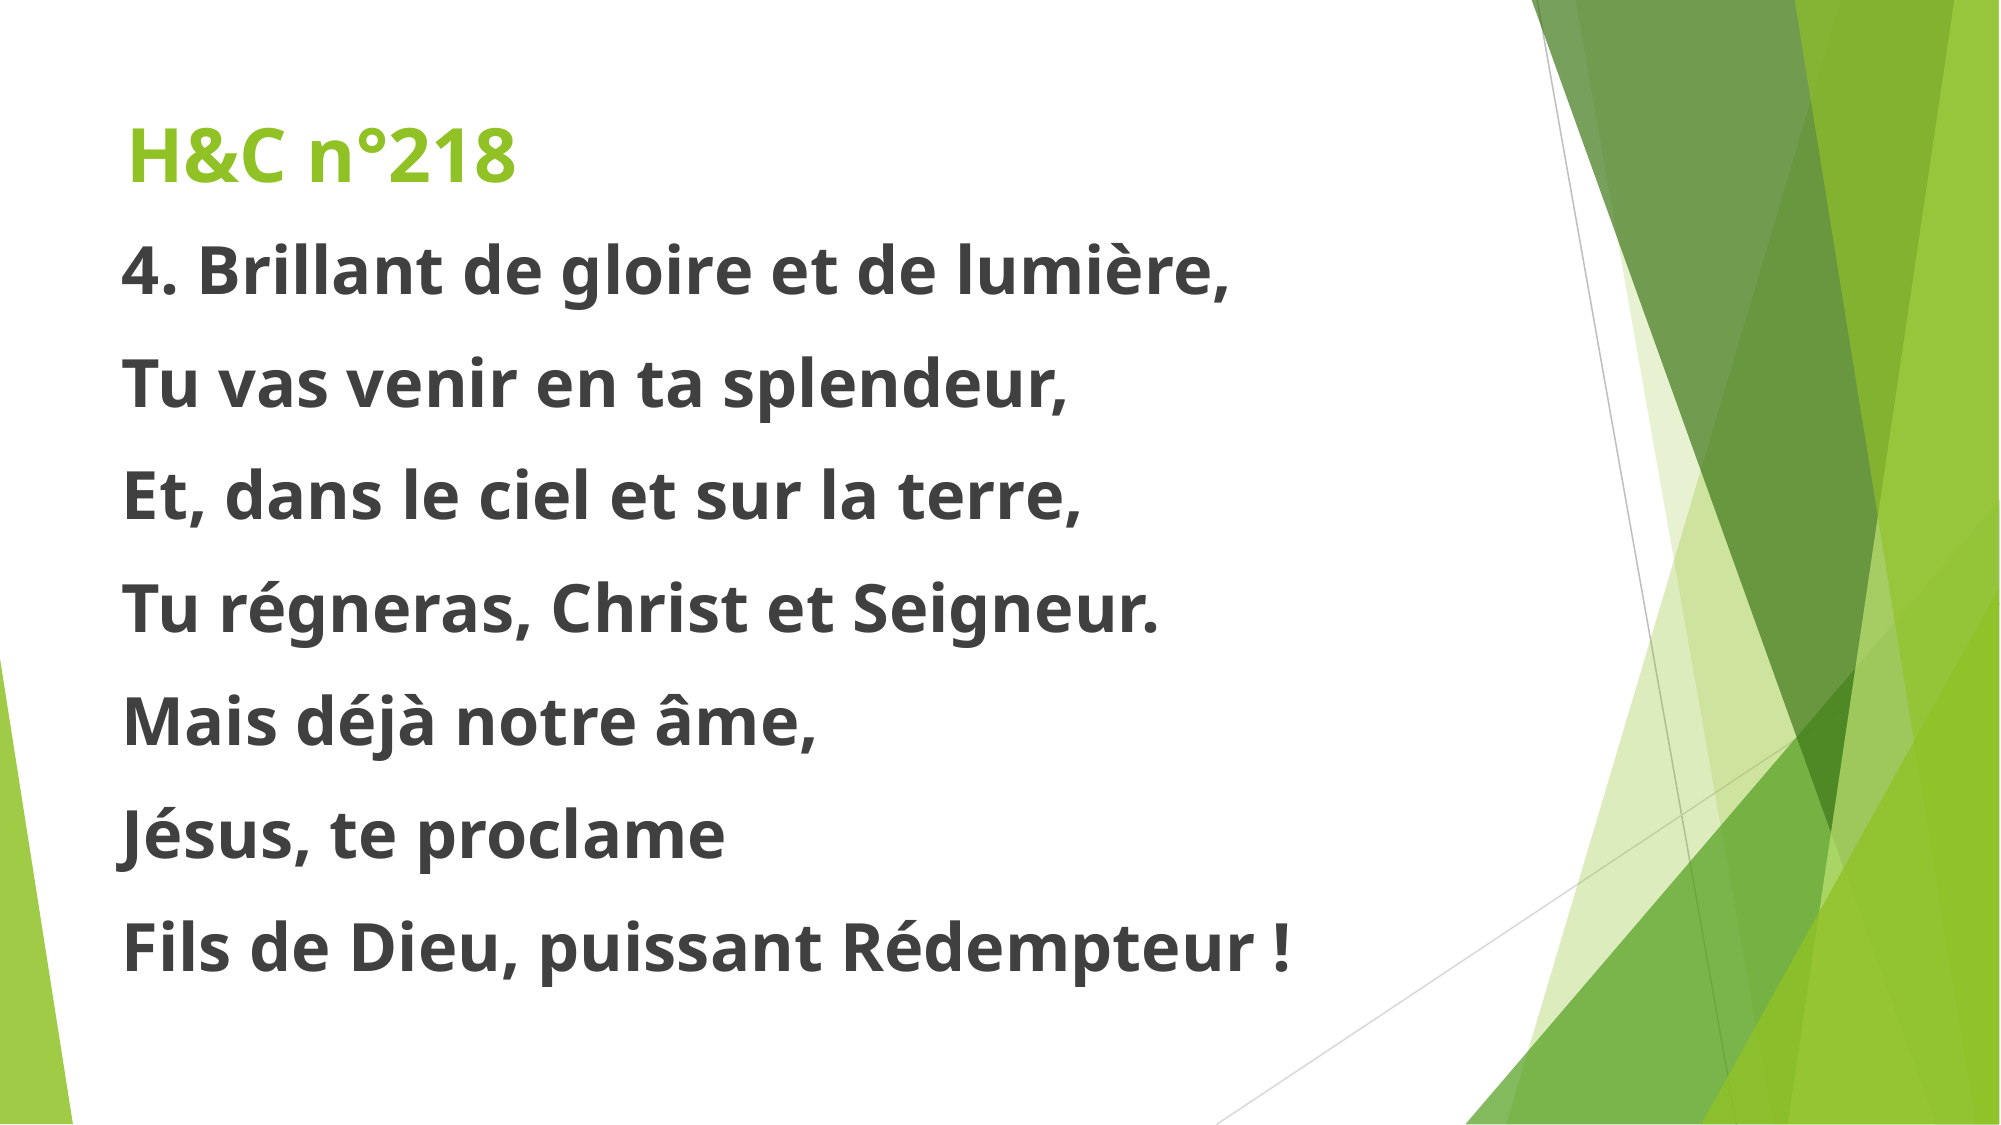

H&C n°218
4. Brillant de gloire et de lumière,
Tu vas venir en ta splendeur,
Et, dans le ciel et sur la terre,
Tu régneras, Christ et Seigneur.
Mais déjà notre âme,
Jésus, te proclame
Fils de Dieu, puissant Rédempteur !